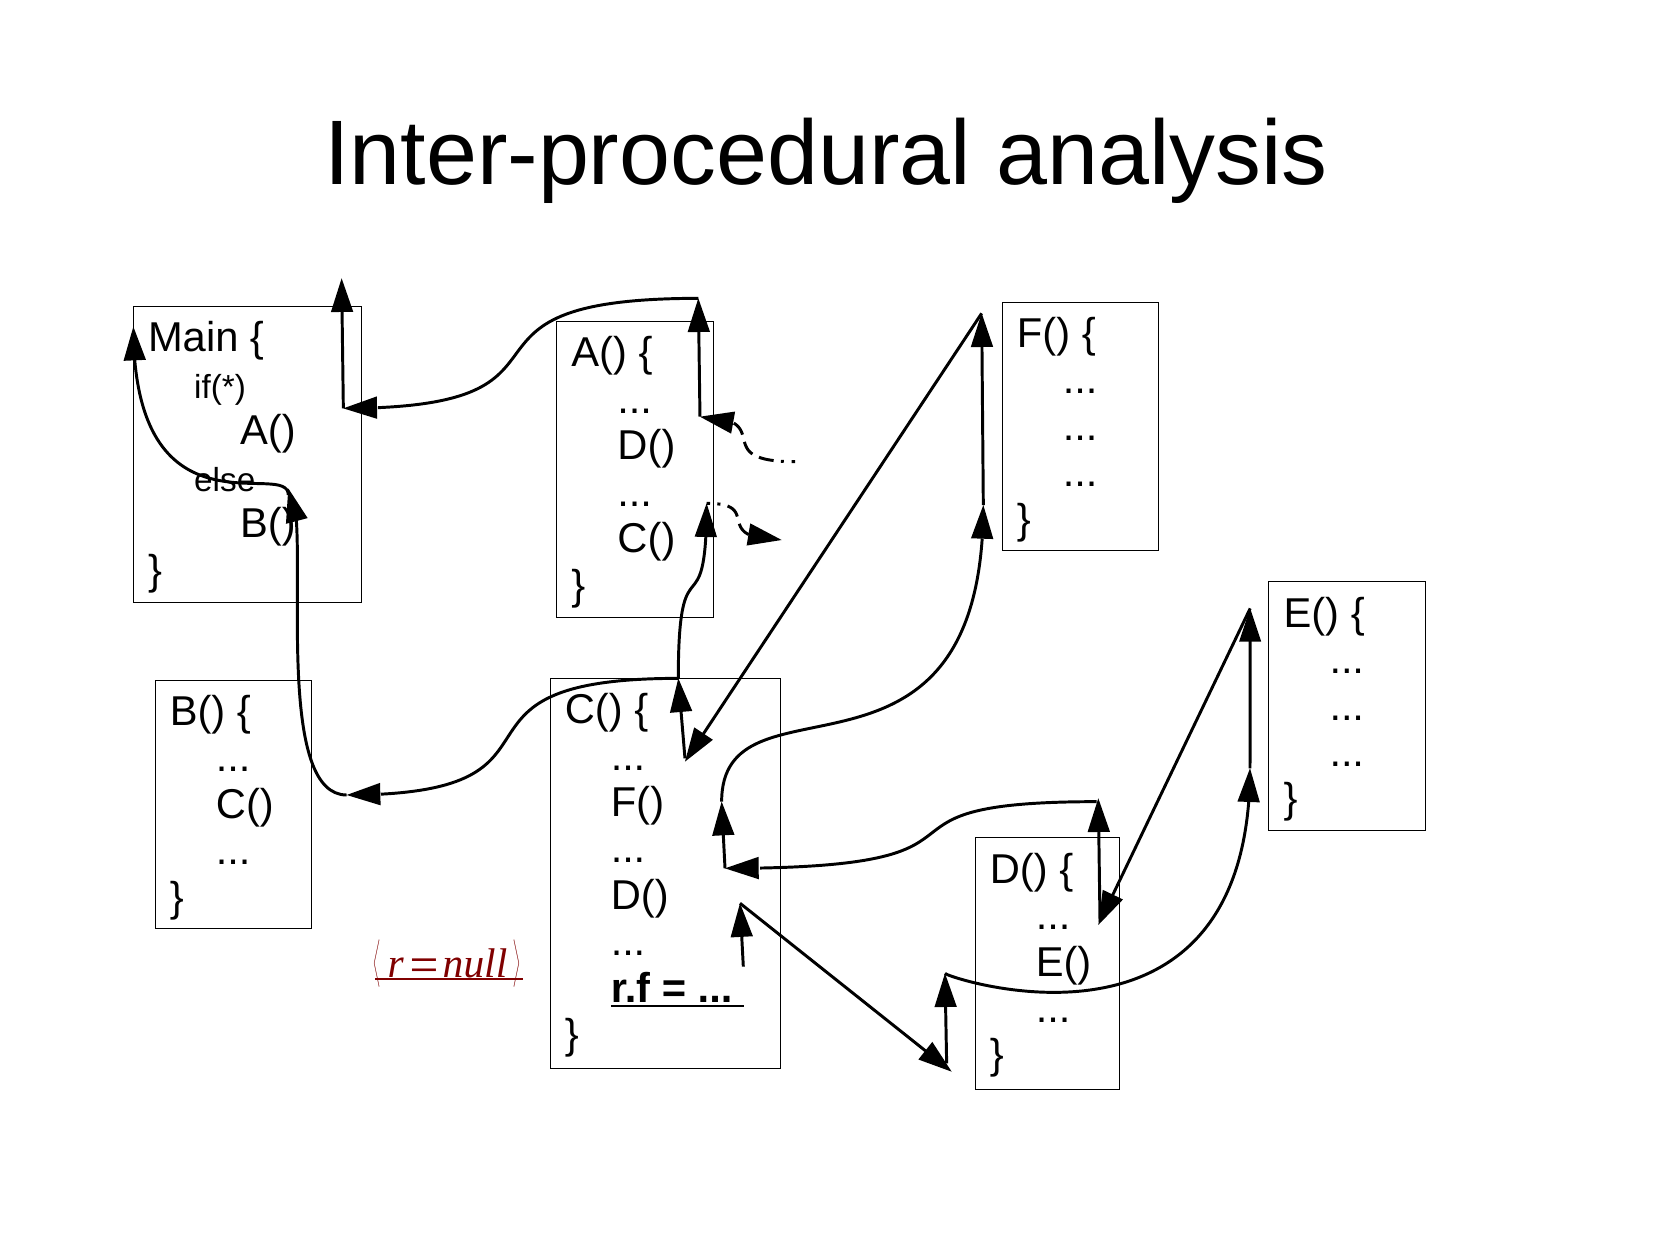

# Inter-procedural analysis
F() {
 ...
 ...
 ...
}
Main {
 if(*)
 A()
 else
 B()
}
A() {
 ...
 D()
 ...
 C()
}
E() {
 ...
 ...
 ...
}
C() {
 ...
 F()
 ...
 D()
 ...
 r.f = ...
}
B() {
 ...
 C()
 ...
}
D() {
 ...
 E()
 ...
}